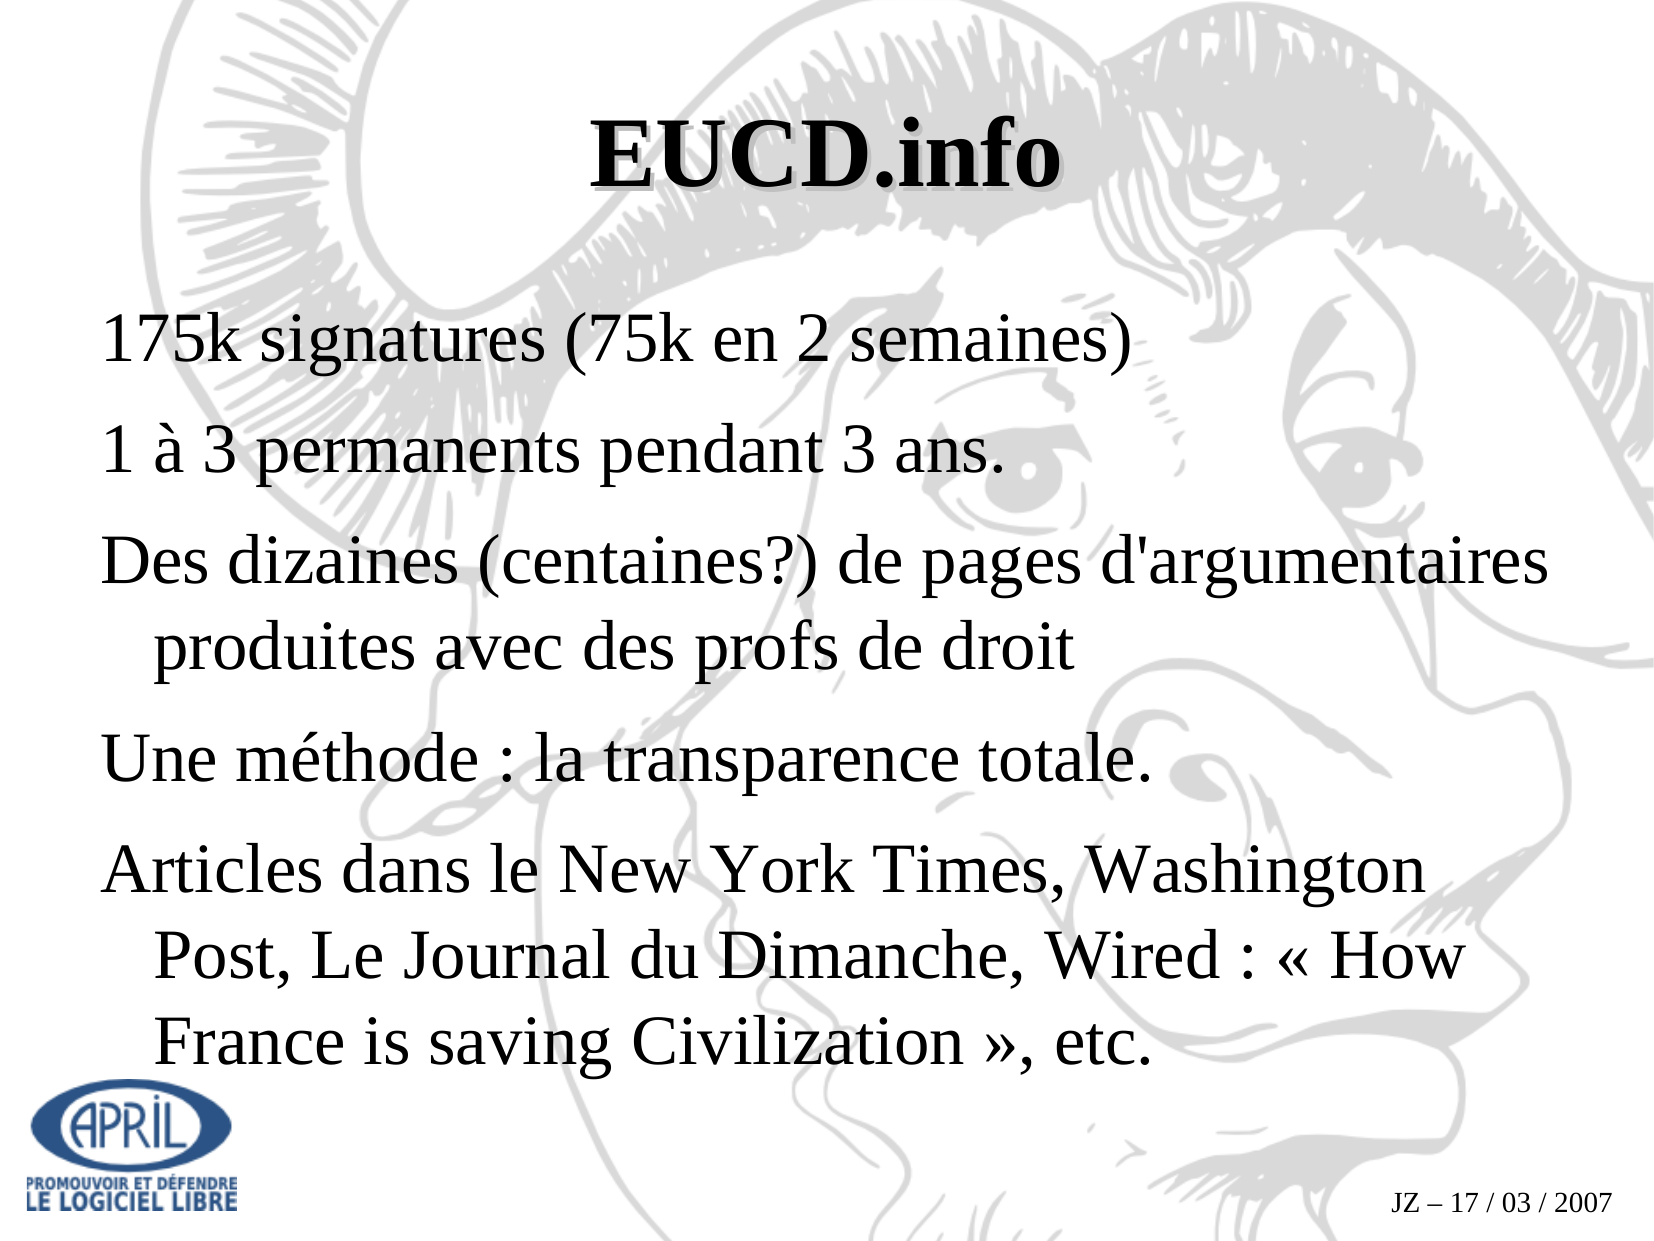

# EUCD.info
175k signatures (75k en 2 semaines)
1 à 3 permanents pendant 3 ans.
Des dizaines (centaines?) de pages d'argumentaires produites avec des profs de droit
Une méthode : la transparence totale.
Articles dans le New York Times, Washington Post, Le Journal du Dimanche, Wired : « How France is saving Civilization », etc.